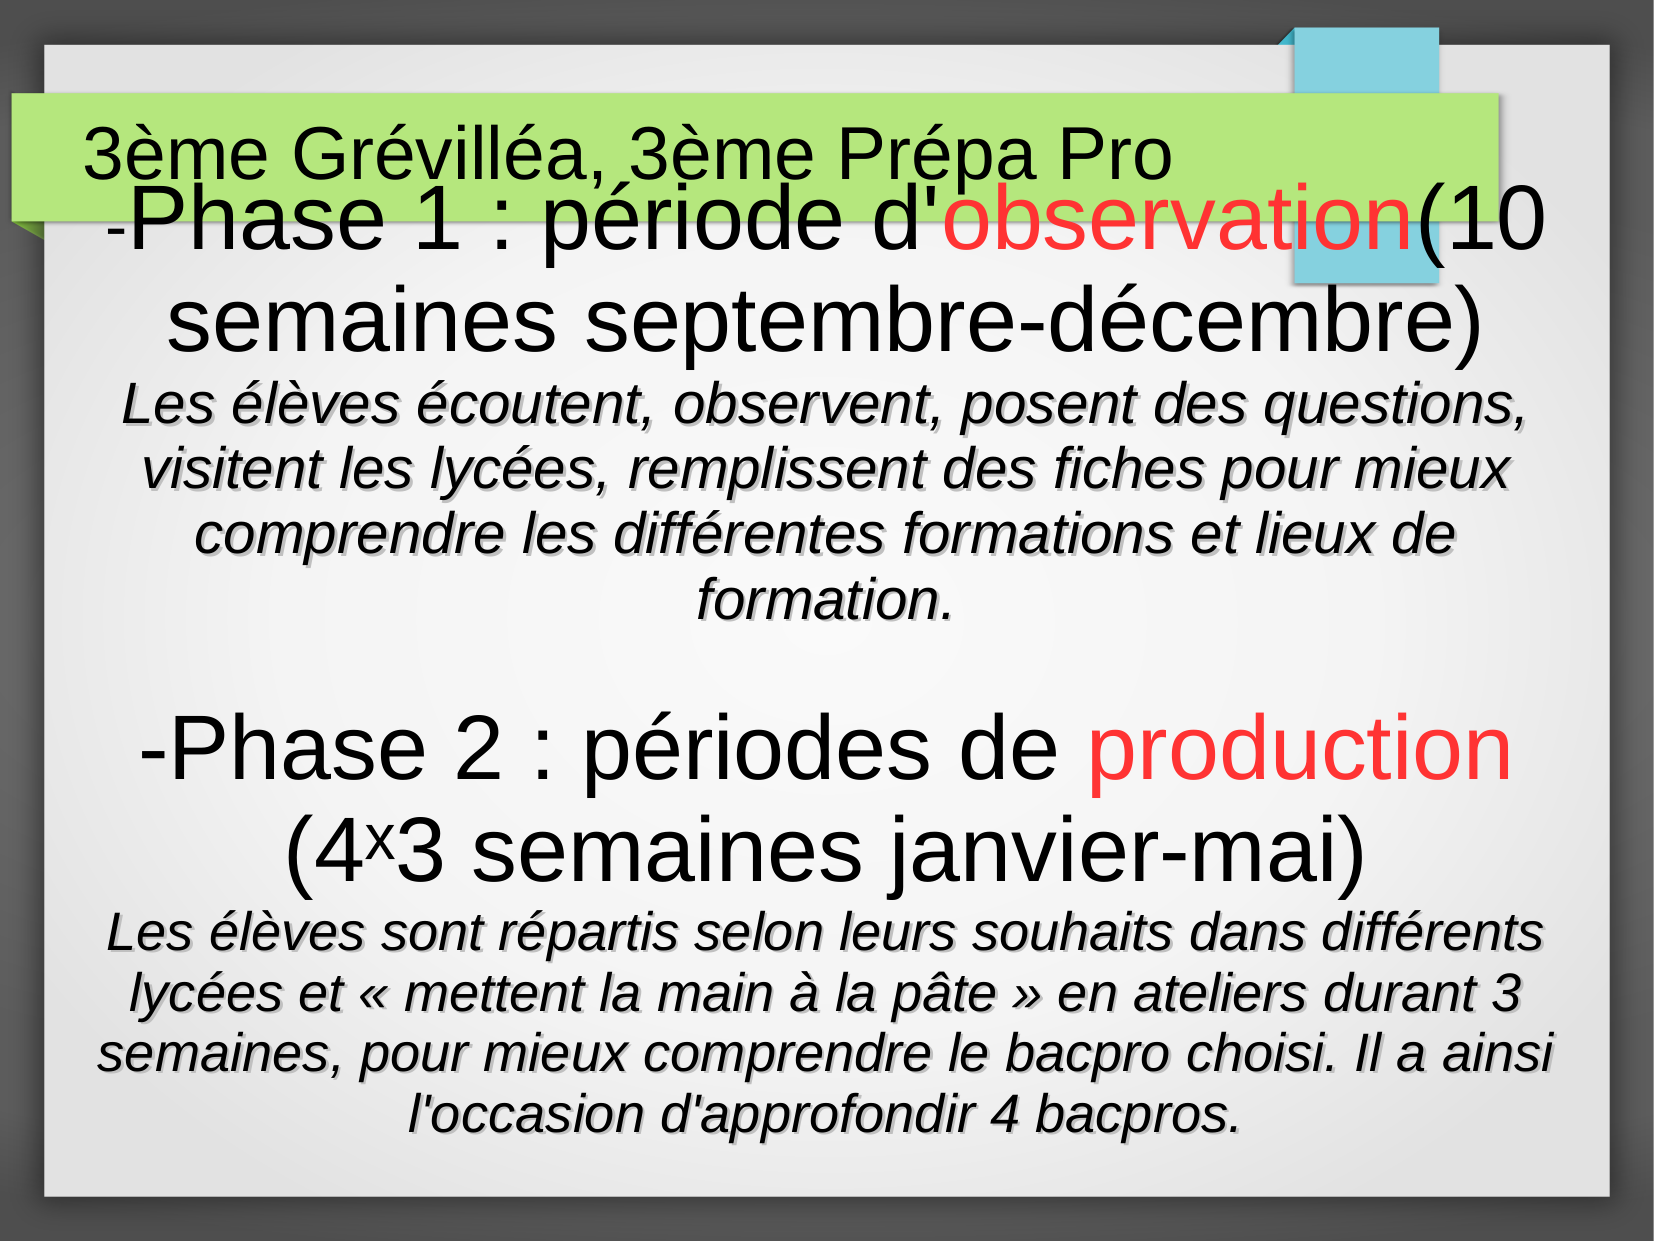

# 3ème Grévilléa, 3ème Prépa Pro
-Phase 1 : période d'observation(10 semaines septembre-décembre)
Les élèves écoutent, observent, posent des questions, visitent les lycées, remplissent des fiches pour mieux comprendre les différentes formations et lieux de formation.
-Phase 2 : périodes de production (4ˣ3 semaines janvier-mai)
Les élèves sont répartis selon leurs souhaits dans différents lycées et « mettent la main à la pâte » en ateliers durant 3 semaines, pour mieux comprendre le bacpro choisi. Il a ainsi l'occasion d'approfondir 4 bacpros.